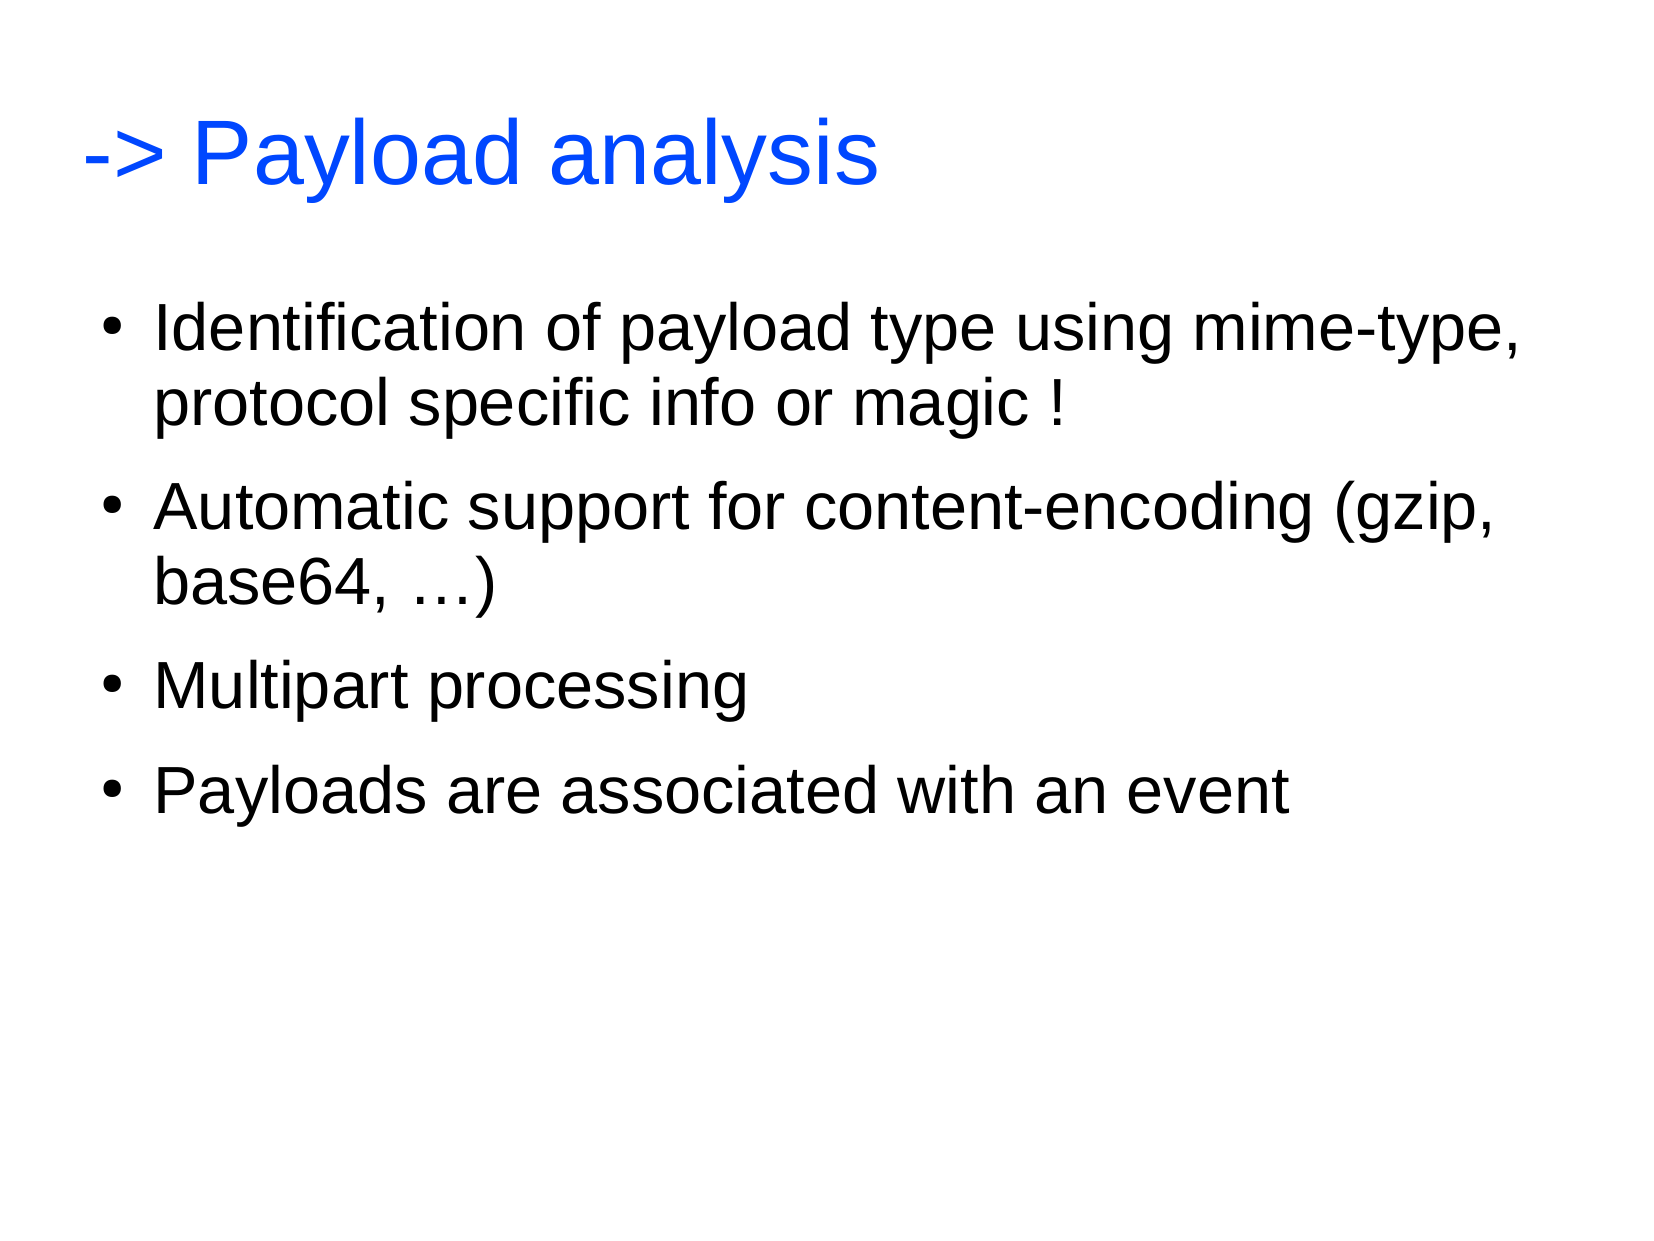

# -> Payload analysis
Identification of payload type using mime-type, protocol specific info or magic !
Automatic support for content-encoding (gzip, base64, …)
Multipart processing
Payloads are associated with an event